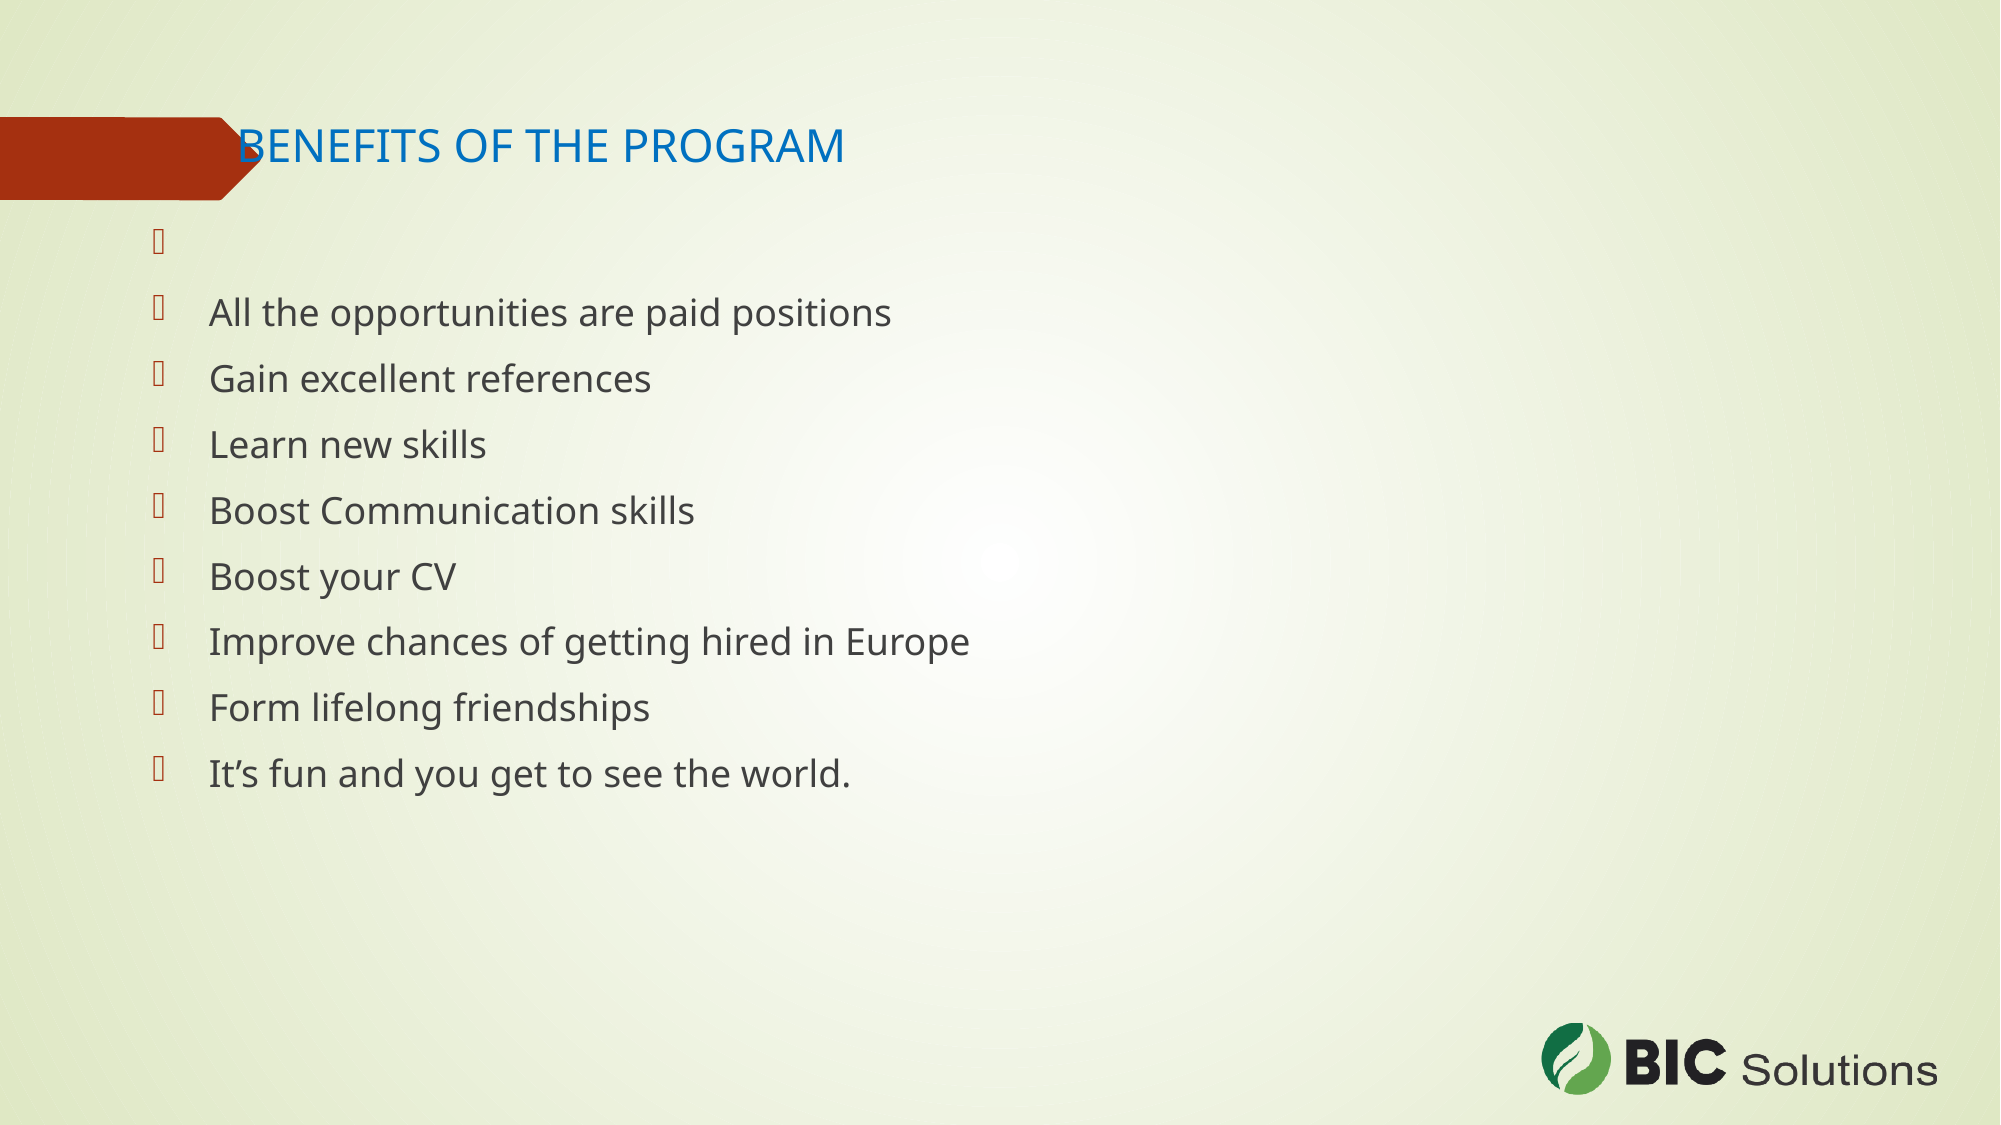

# BENEFITS OF THE PROGRAM
All the opportunities are paid positions
Gain excellent references
Learn new skills
Boost Communication skills
Boost your CV
Improve chances of getting hired in Europe
Form lifelong friendships
It’s fun and you get to see the world.